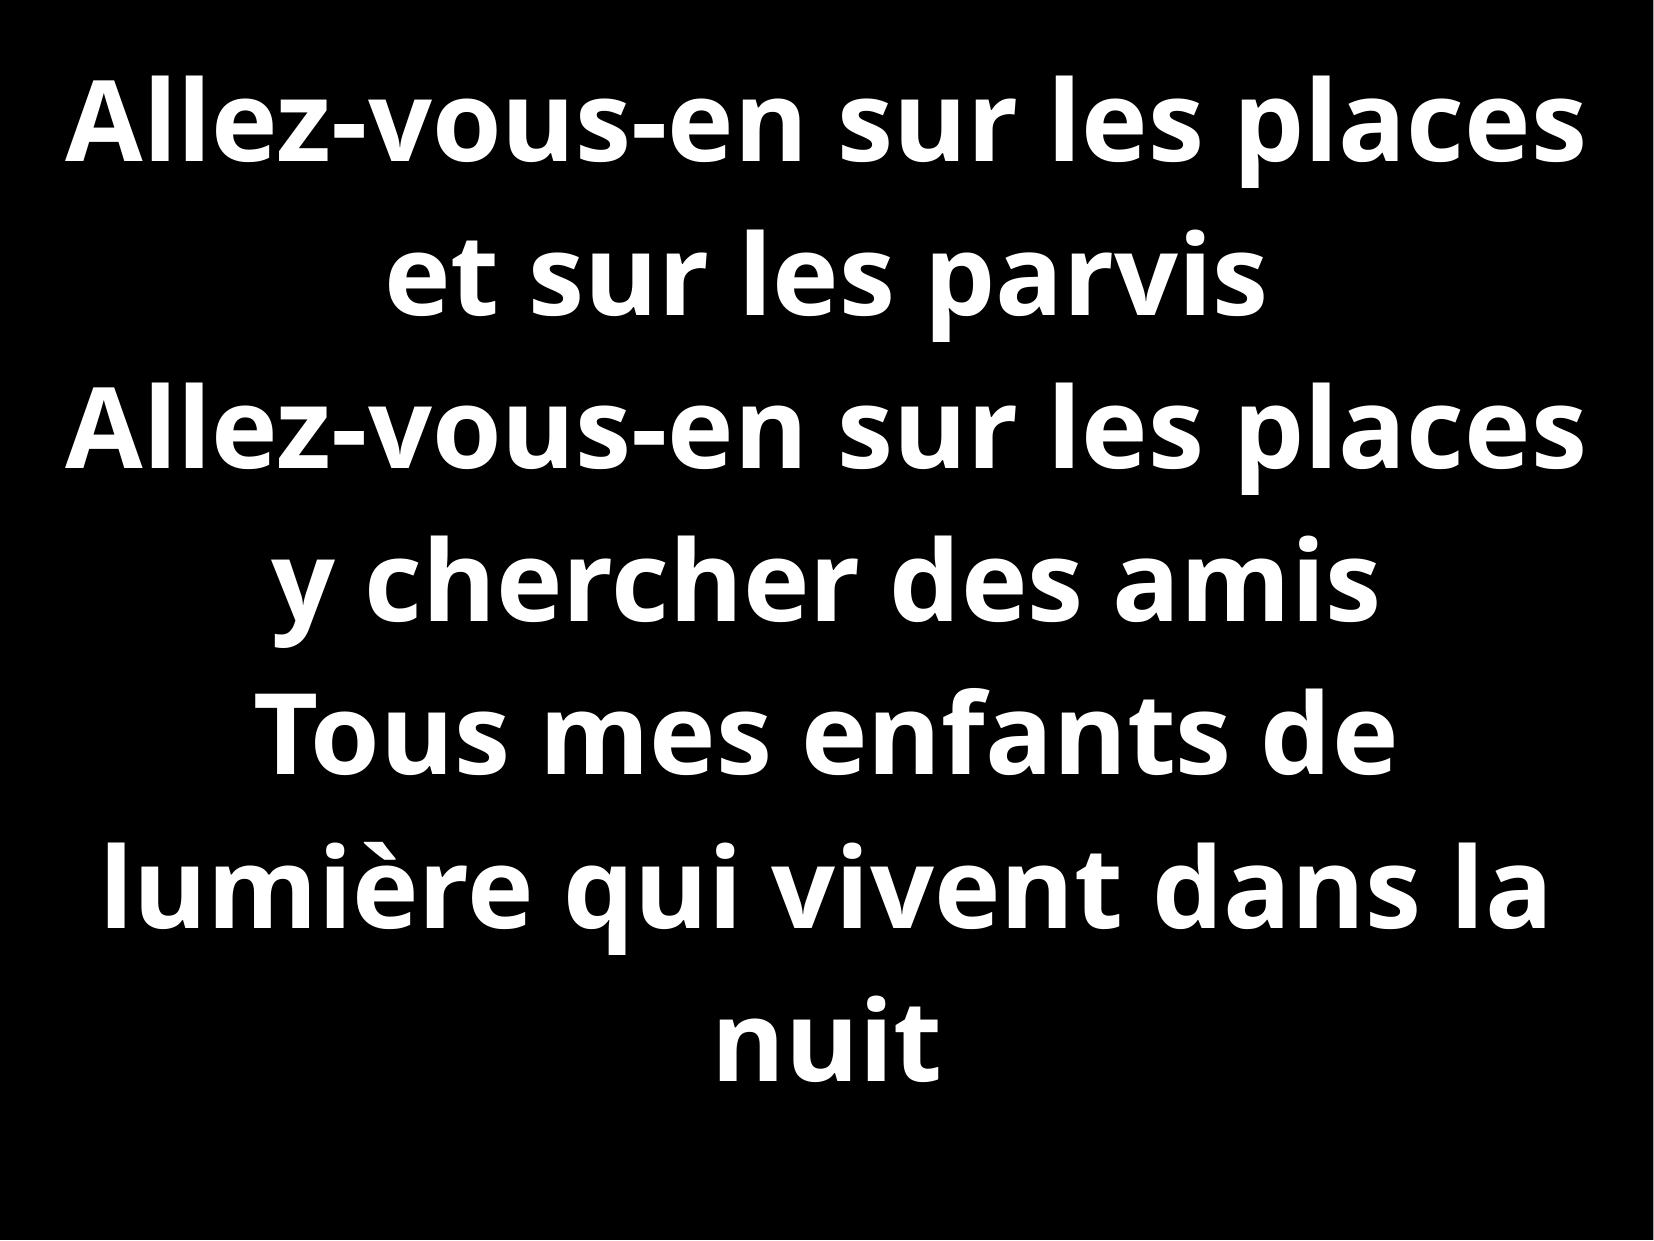

# Allez-vous-en sur les places et sur les parvis
Allez-vous-en sur les places y chercher des amis
Tous mes enfants de lumière qui vivent dans la nuit